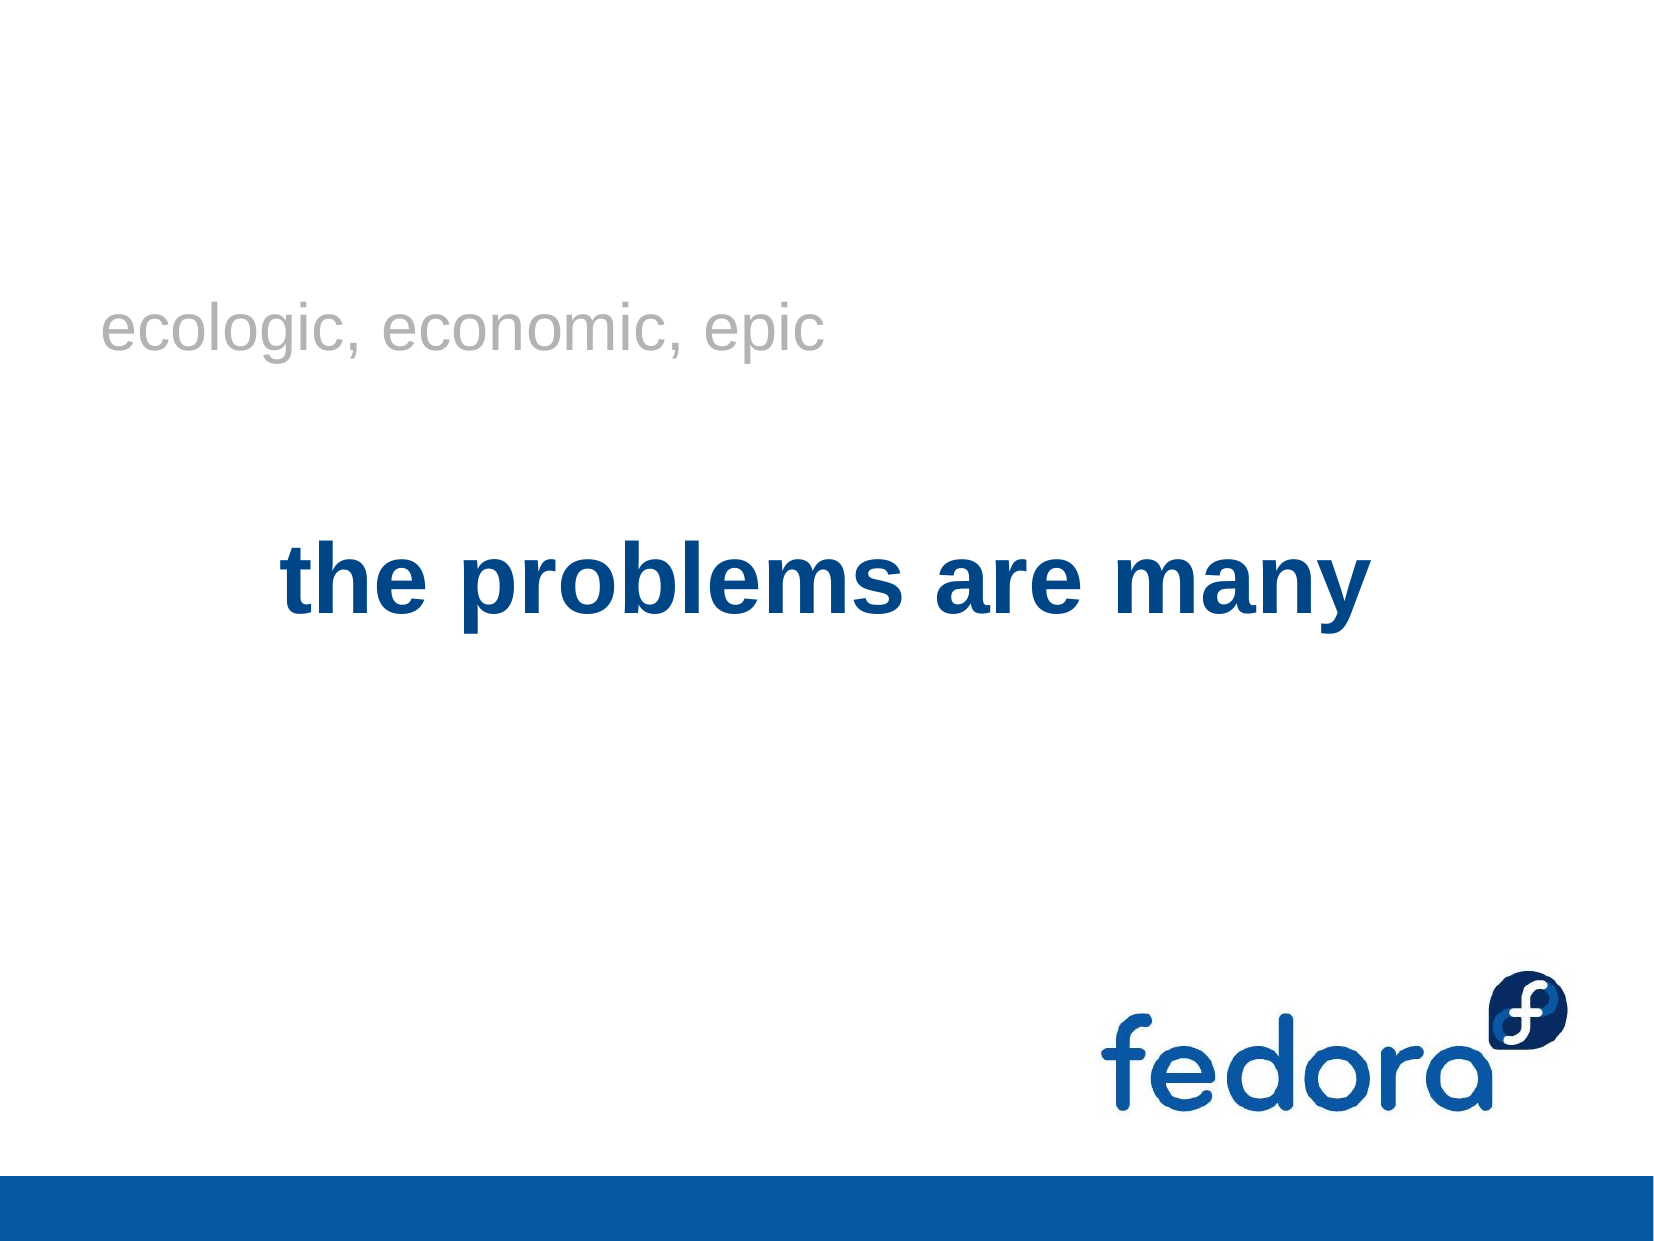

# the problems are many
ecologic, economic, epic